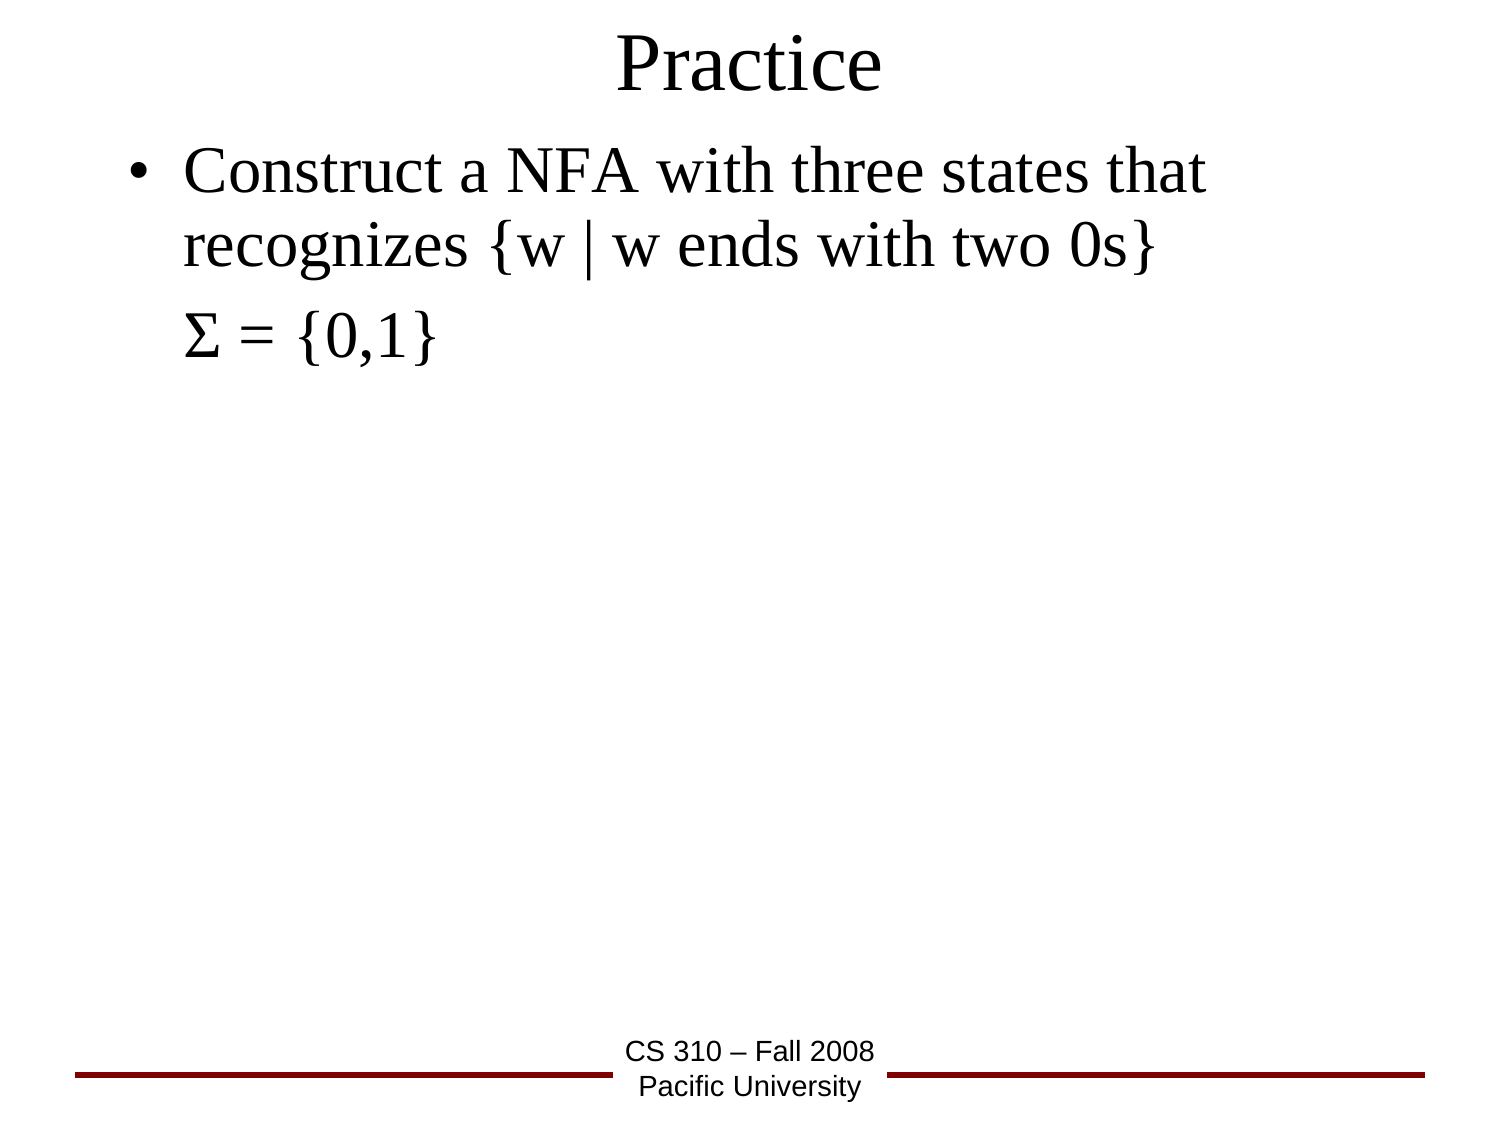

# Practice
Construct a NFA with three states that recognizes {w | w ends with two 0s}
	Σ = {0,1}